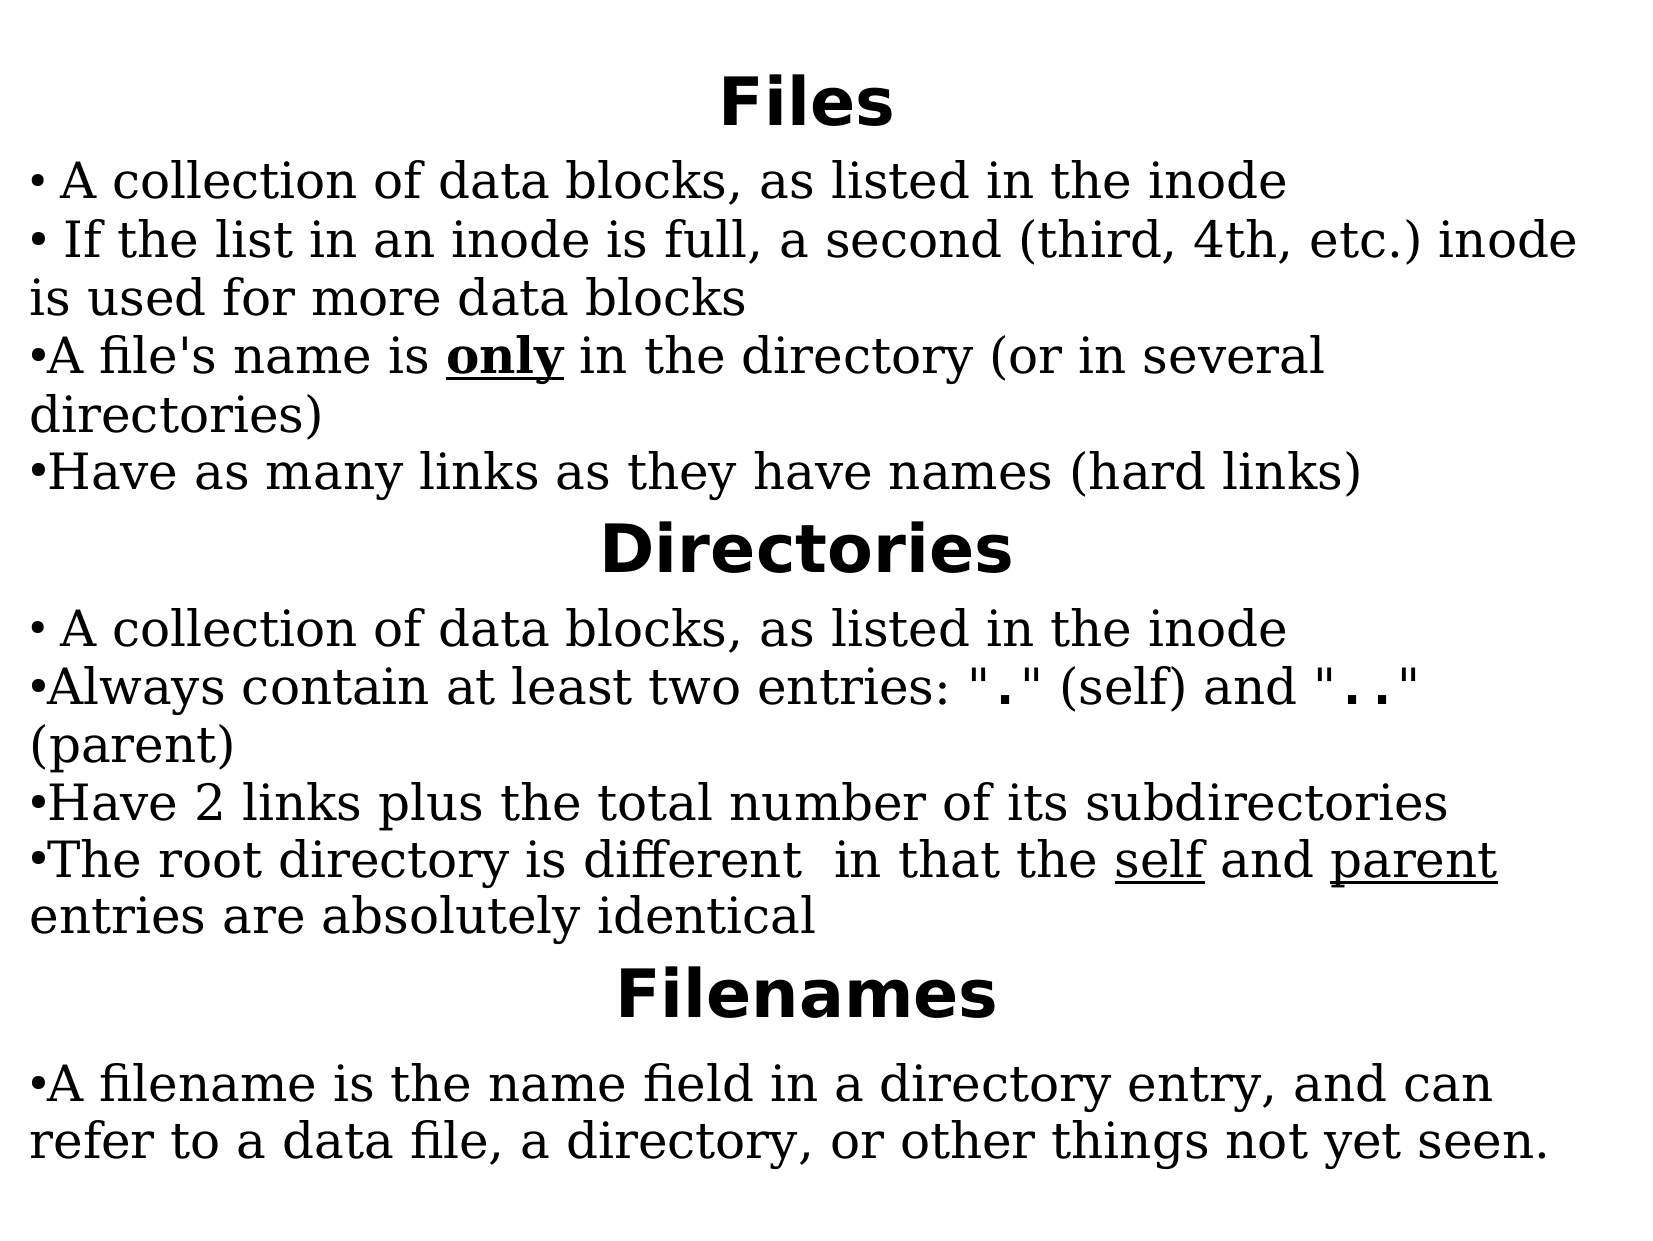

Files
 A collection of data blocks, as listed in the inode
 If the list in an inode is full, a second (third, 4th, etc.) inode is used for more data blocks
A file's name is only in the directory (or in several directories)
Have as many links as they have names (hard links)
Directories
 A collection of data blocks, as listed in the inode
Always contain at least two entries: "." (self) and ".." (parent)
Have 2 links plus the total number of its subdirectories
The root directory is different in that the self and parent entries are absolutely identical
Filenames
A filename is the name field in a directory entry, and can refer to a data file, a directory, or other things not yet seen.